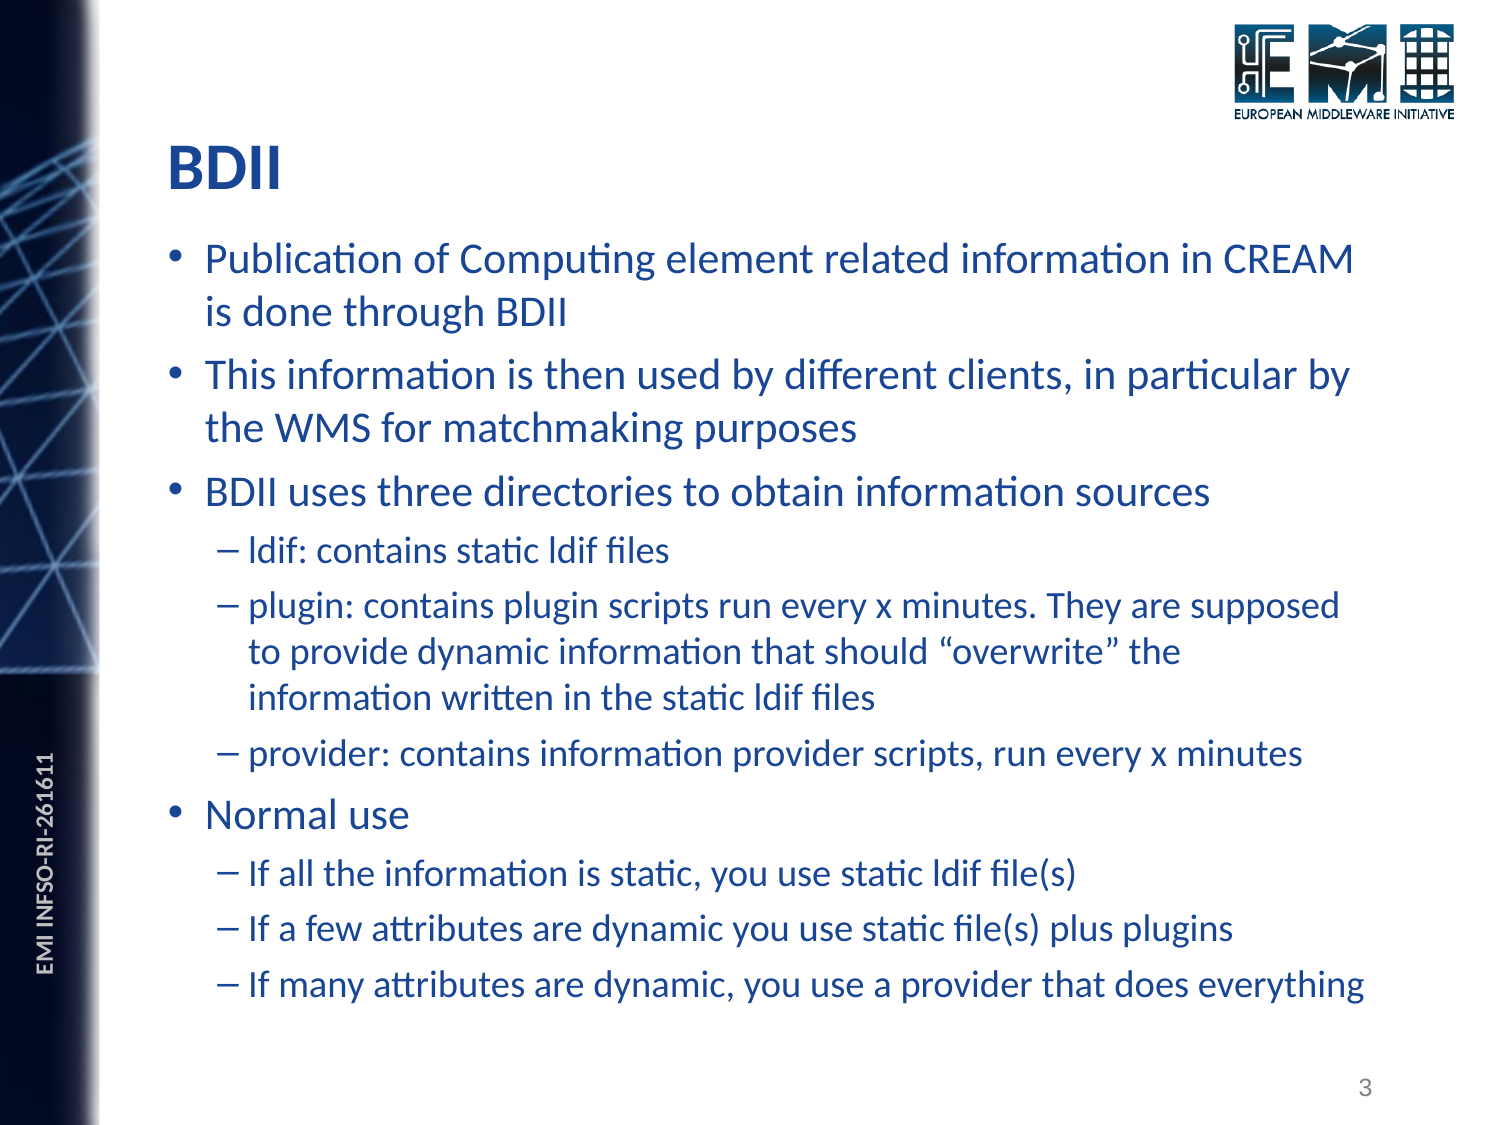

BDII
# Publication of Computing element related information in CREAM is done through BDII
This information is then used by different clients, in particular by the WMS for matchmaking purposes
BDII uses three directories to obtain information sources
ldif: contains static ldif files
plugin: contains plugin scripts run every x minutes. They are supposed to provide dynamic information that should “overwrite” the information written in the static ldif files
provider: contains information provider scripts, run every x minutes
Normal use
If all the information is static, you use static ldif file(s)
If a few attributes are dynamic you use static file(s) plus plugins
If many attributes are dynamic, you use a provider that does everything